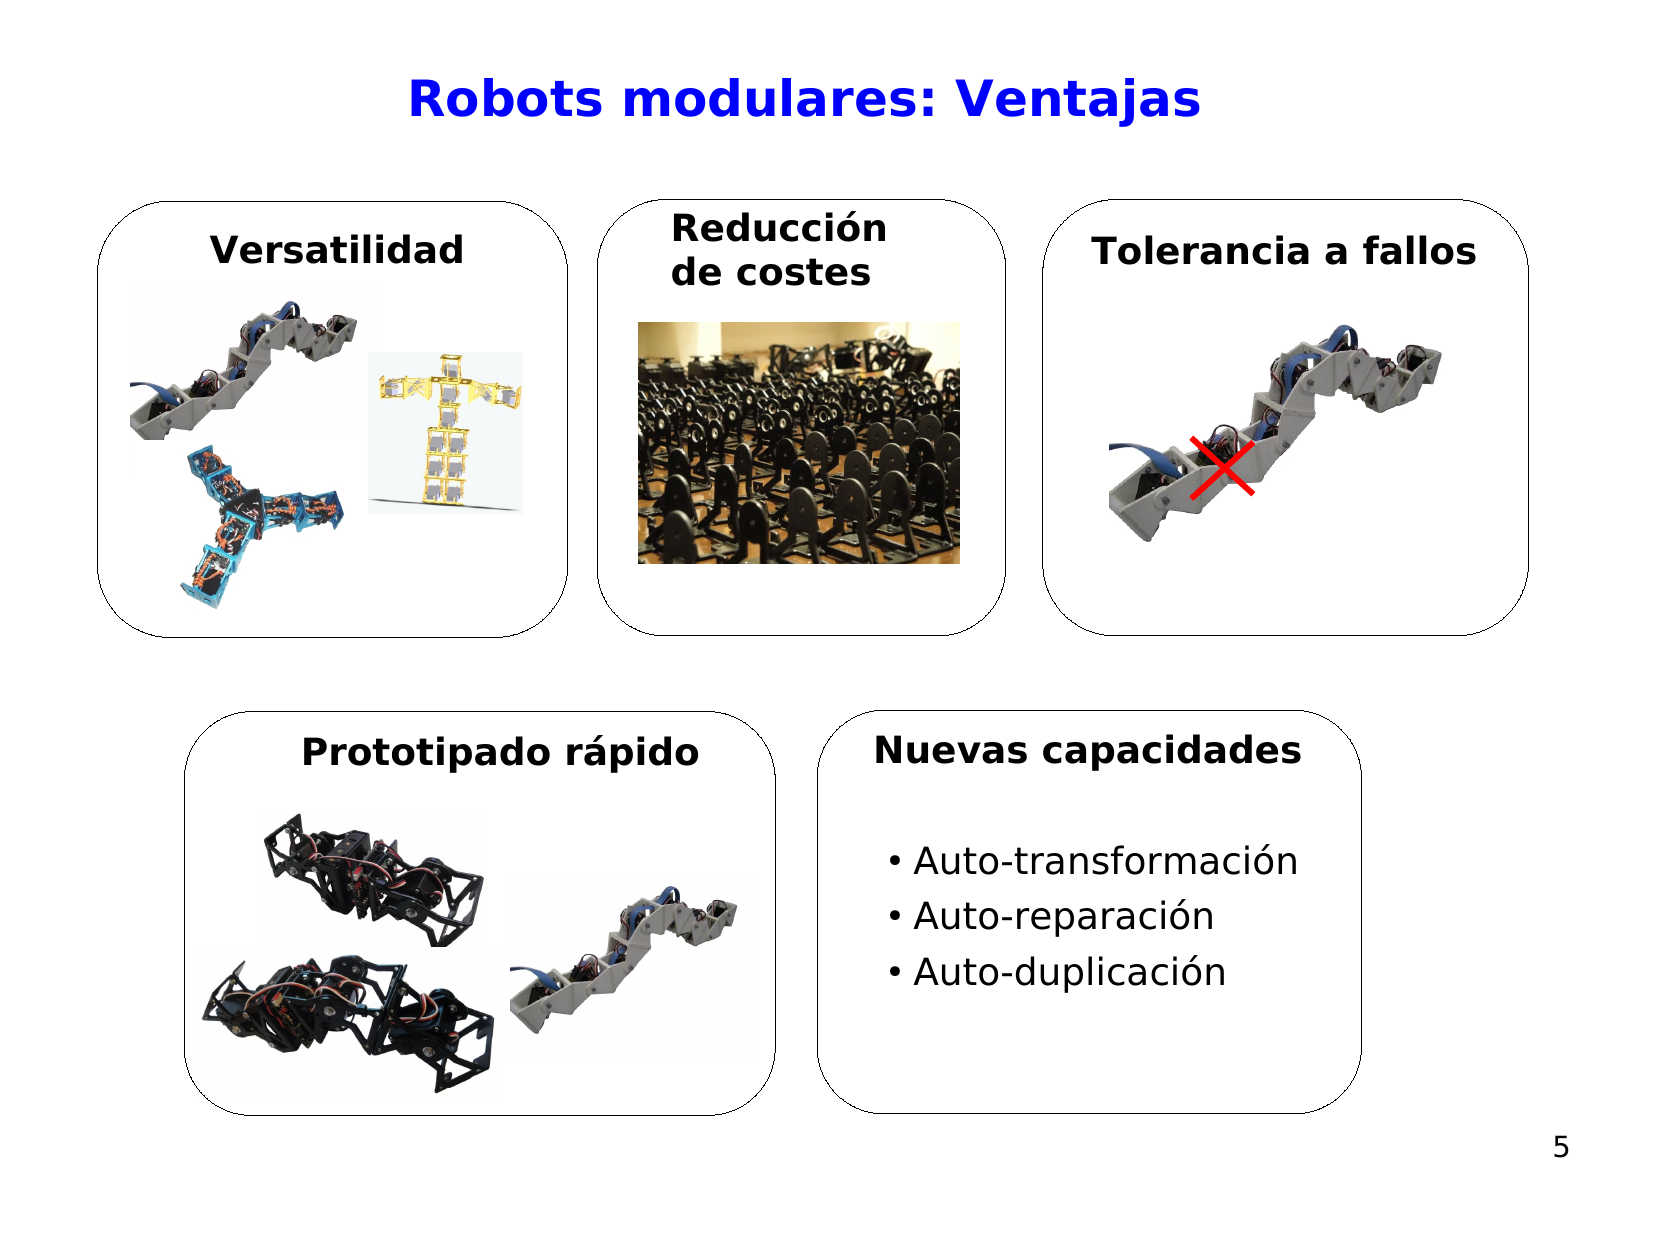

Robots modulares: Ventajas
Reducción de costes
Versatilidad
Tolerancia a fallos
Nuevas capacidades
Prototipado rápido
 Auto-transformación
 Auto-reparación
 Auto-duplicación
5